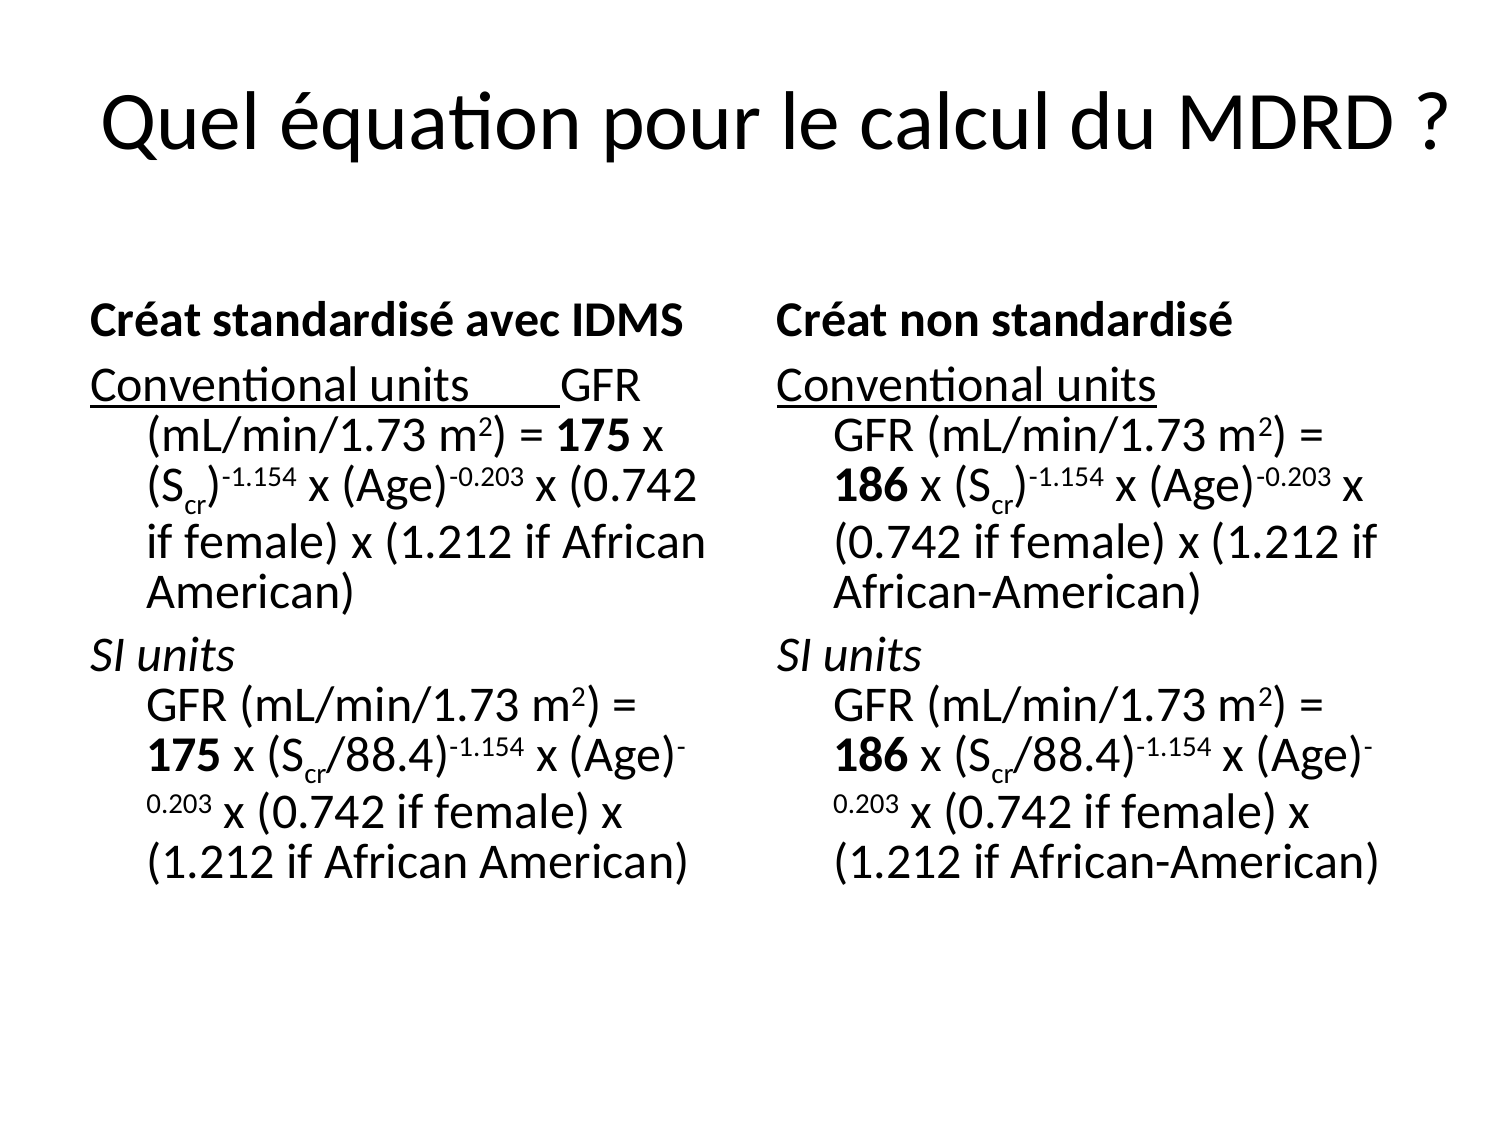

# Quel équation pour le calcul du MDRD ?
Créat standardisé avec IDMS
Créat non standardisé
Conventional units GFR (mL/min/1.73 m2) = 175 x (Scr)-1.154 x (Age)-0.203 x (0.742 if female) x (1.212 if African American)
SI units
GFR (mL/min/1.73 m2) = 175 x (Scr/88.4)-1.154 x (Age)-0.203 x (0.742 if female) x (1.212 if African American)
Conventional units
GFR (mL/min/1.73 m2) = 186 x (Scr)-1.154 x (Age)-0.203 x (0.742 if female) x (1.212 if African-American)
SI units
GFR (mL/min/1.73 m2) = 186 x (Scr/88.4)-1.154 x (Age)-0.203 x (0.742 if female) x (1.212 if African-American)